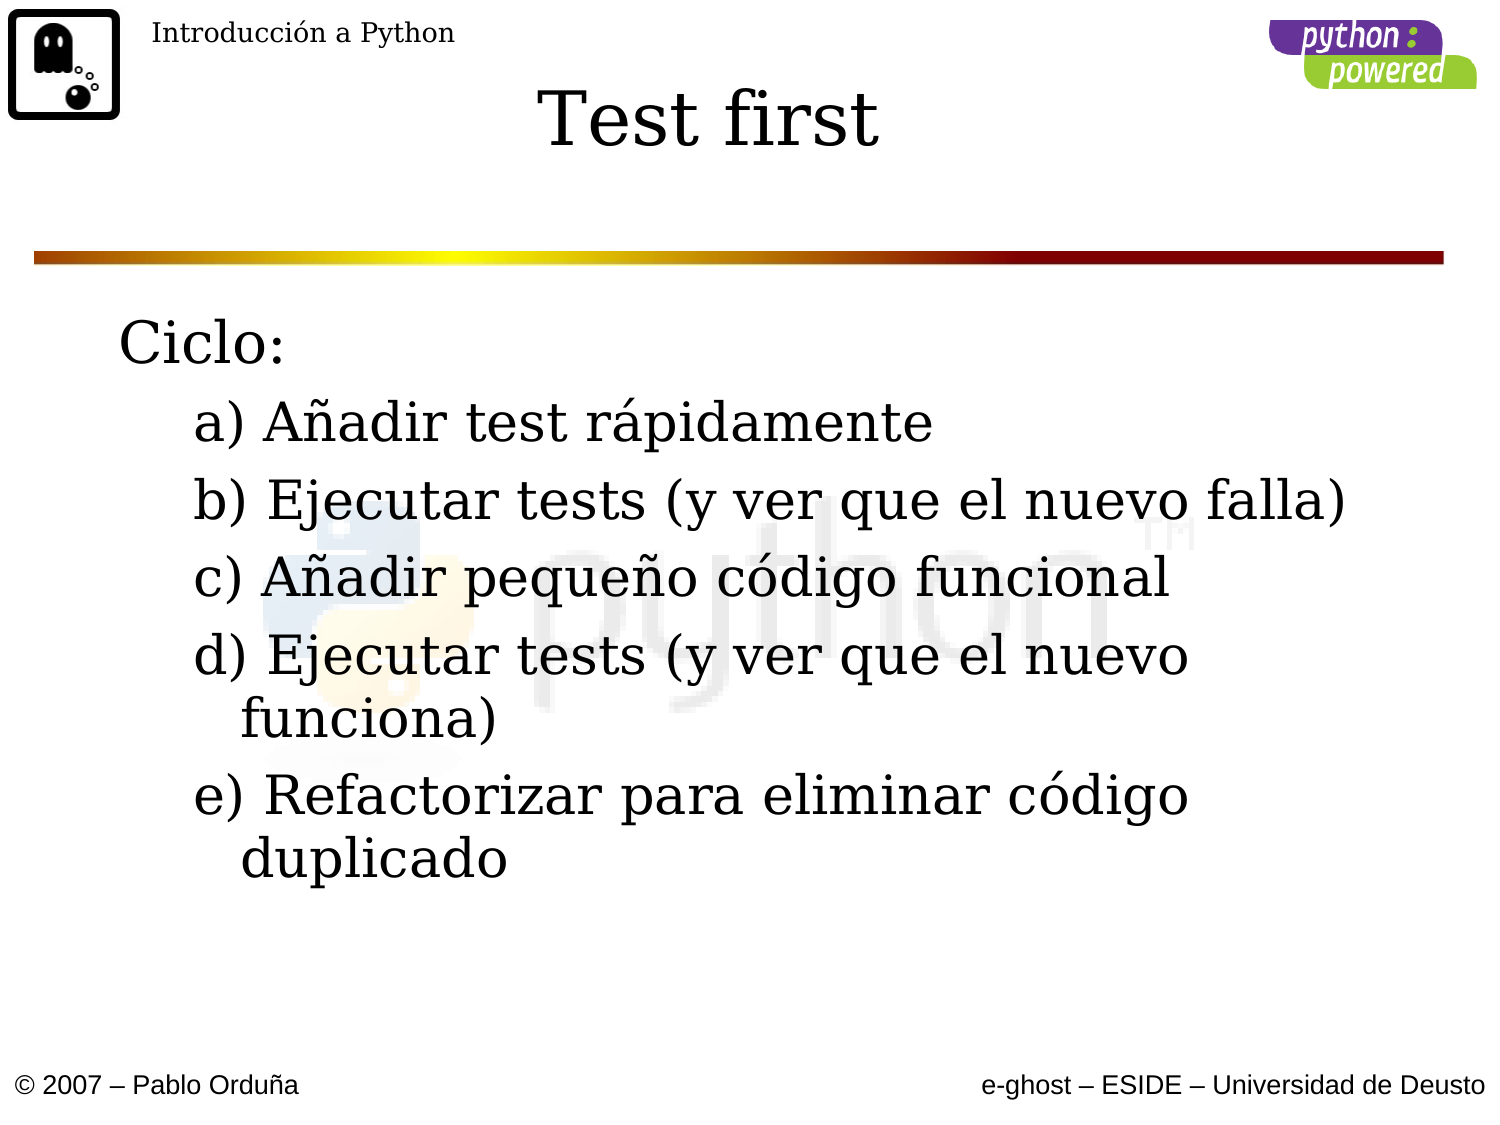

# Test first
Ciclo:
a) Añadir test rápidamente
b) Ejecutar tests (y ver que el nuevo falla)
c) Añadir pequeño código funcional
d) Ejecutar tests (y ver que el nuevo funciona)
e) Refactorizar para eliminar código duplicado